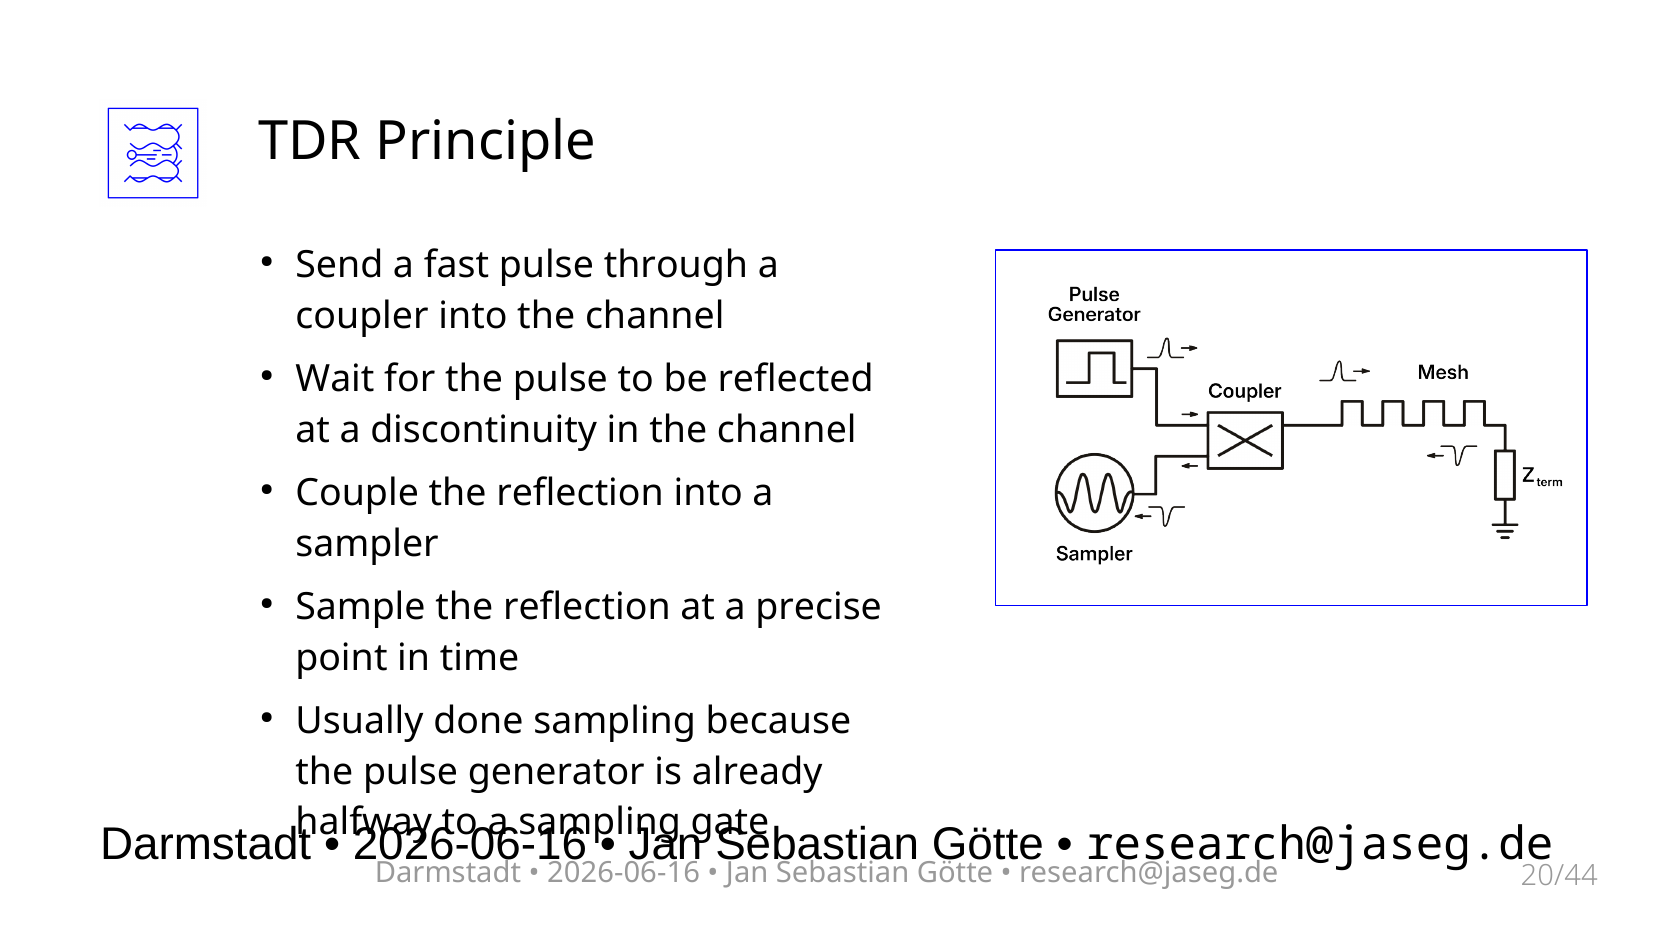

TDR Principle
Send a fast pulse through a coupler into the channel
Wait for the pulse to be reflected at a discontinuity in the channel
Couple the reflection into a sampler
Sample the reflection at a precise point in time
Usually done sampling because the pulse generator is already halfway to a sampling gate
Darmstadt • 2026-06-16 • Jan Sebastian Götte • research@jaseg.de